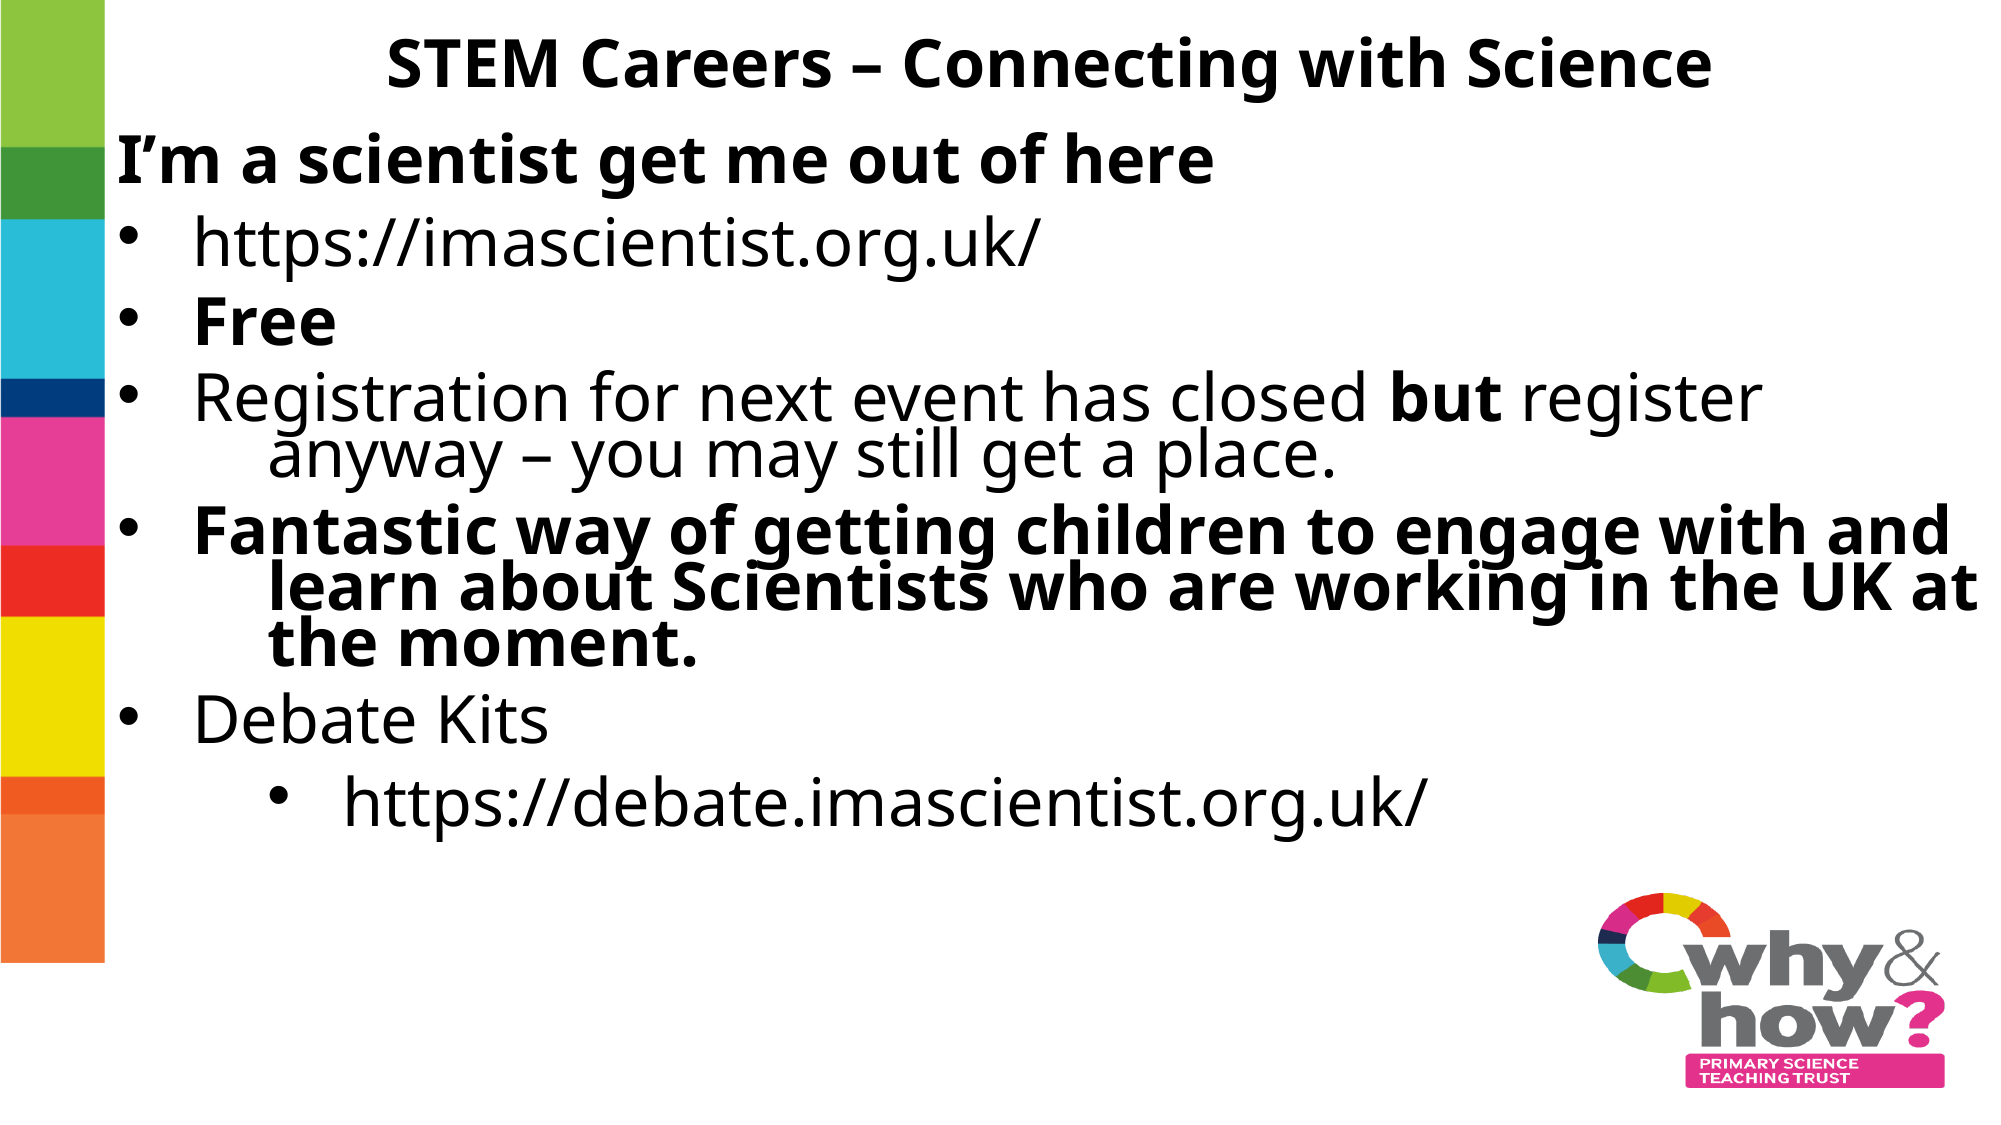

STEM Careers – Connecting with Science
I’m a scientist get me out of here
https://imascientist.org.uk/
Free
Registration for next event has closed but register anyway – you may still get a place.
Fantastic way of getting children to engage with and learn about Scientists who are working in the UK at the moment.
Debate Kits
https://debate.imascientist.org.uk/